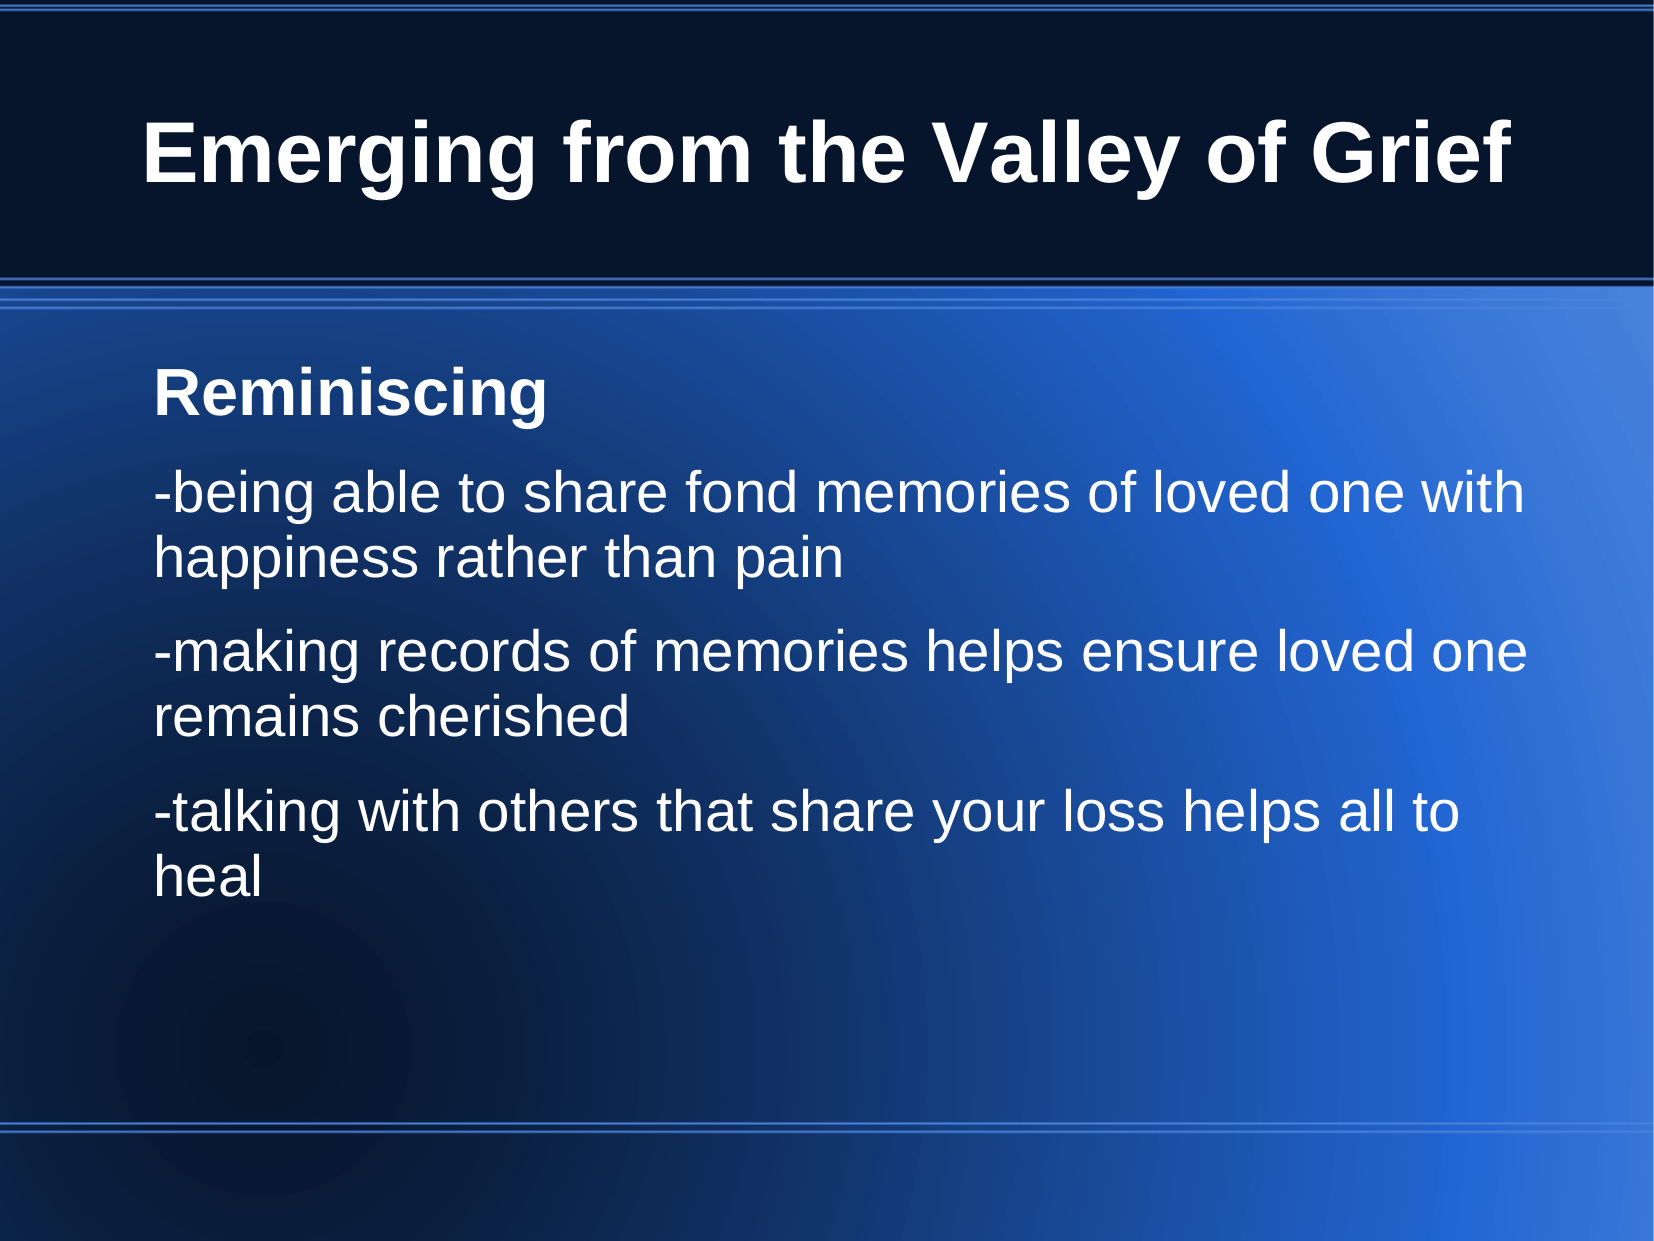

# Emerging from the Valley of Grief
Reminiscing
-being able to share fond memories of loved one with happiness rather than pain
-making records of memories helps ensure loved one remains cherished
-talking with others that share your loss helps all to heal